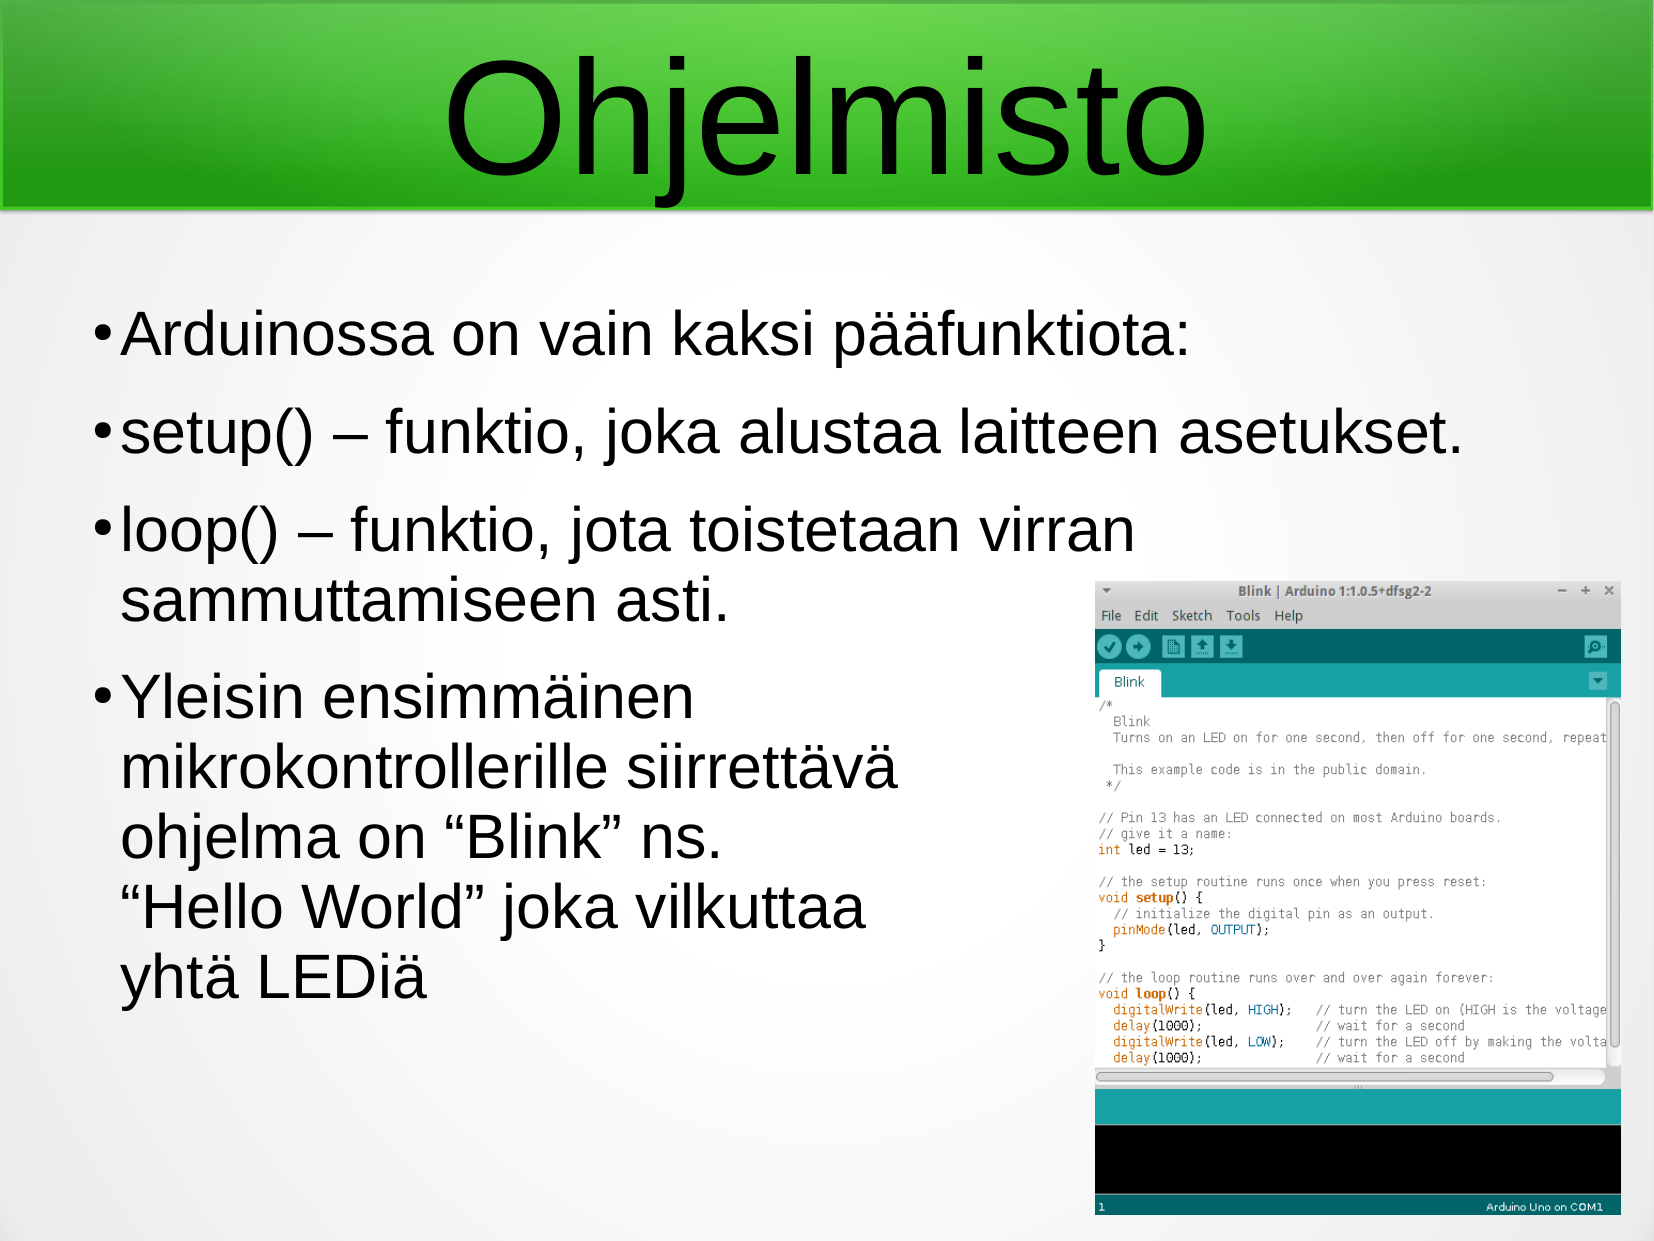

# Ohjelmisto
Arduinossa on vain kaksi pääfunktiota:
setup() – funktio, joka alustaa laitteen asetukset.
loop() – funktio, jota toistetaan virran sammuttamiseen asti.
Yleisin ensimmäinen
mikrokontrollerille siirrettävä
ohjelma on “Blink” ns.
“Hello World” joka vilkuttaa
yhtä LEDiä